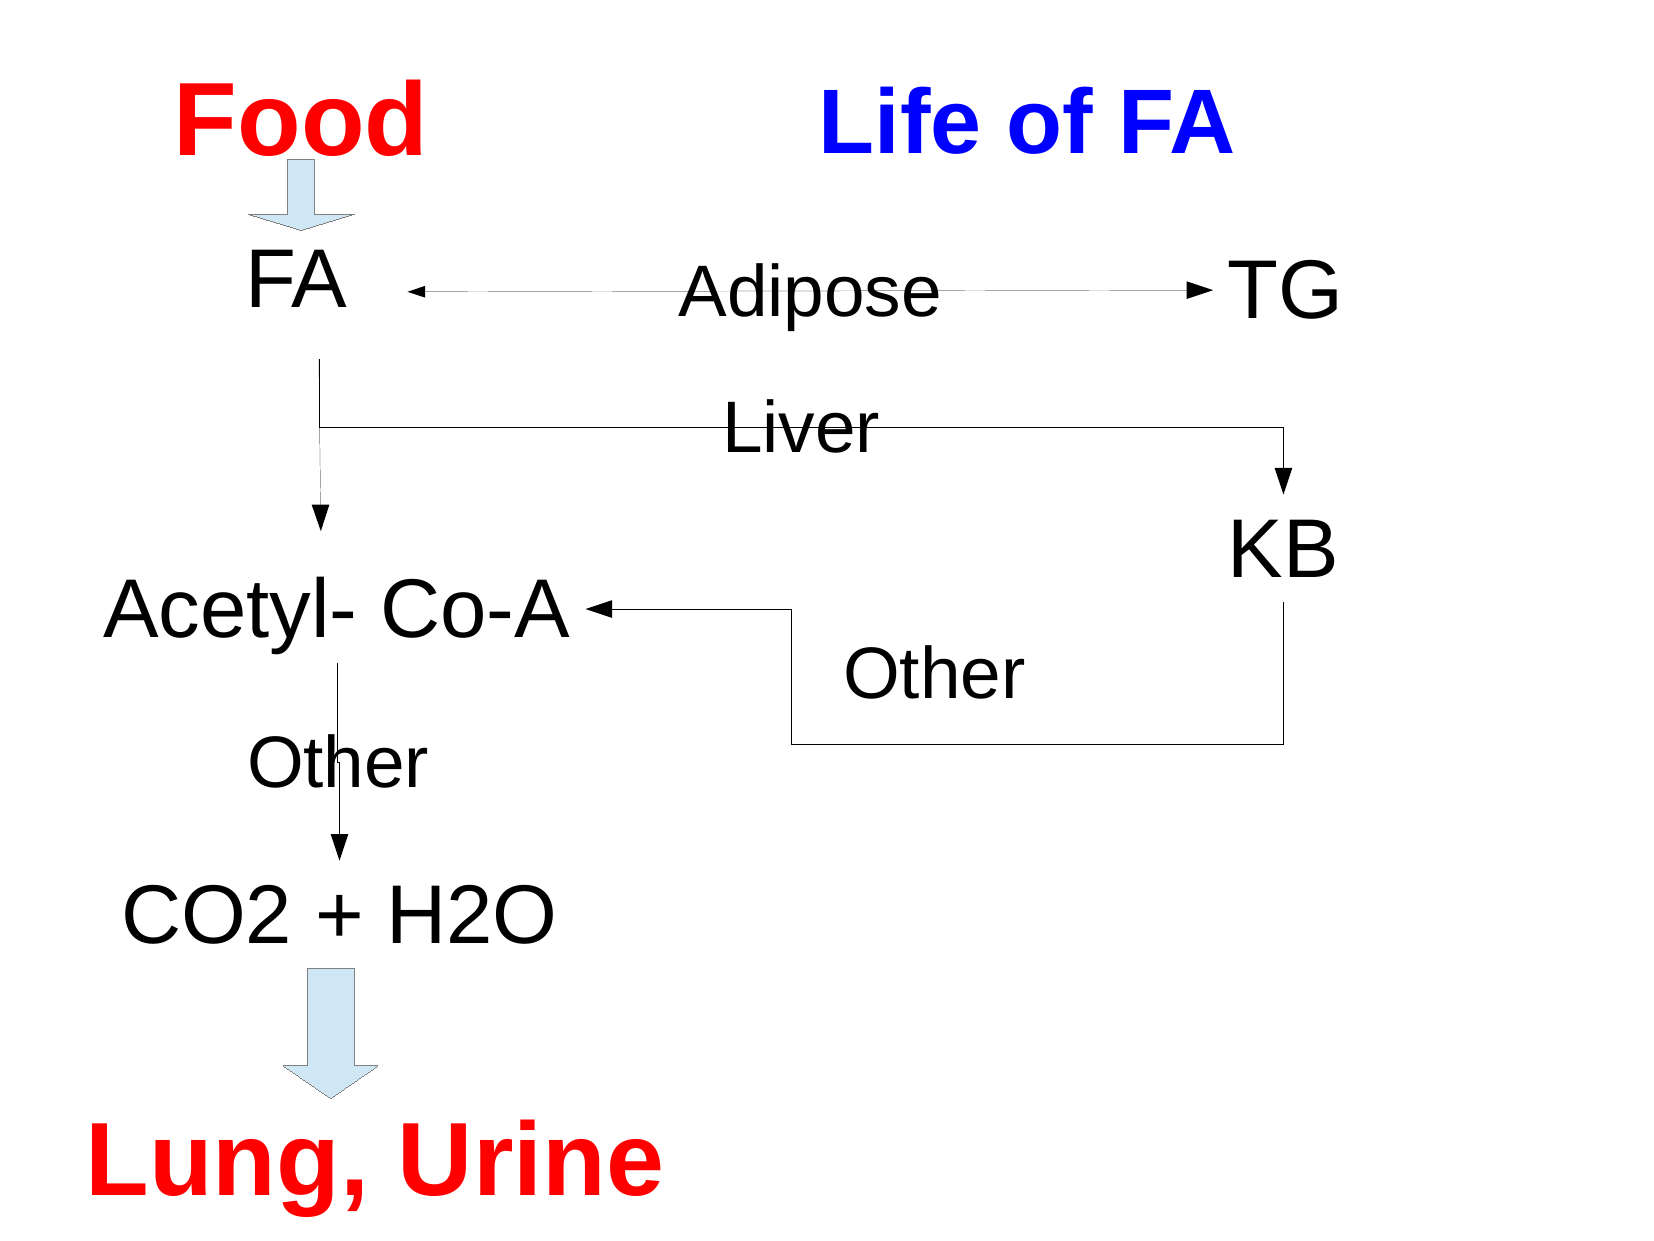

Food
# Life of FA
FA
TG
KB
Acetyl- Co-A
CO2 + H2O
Lung, Urine